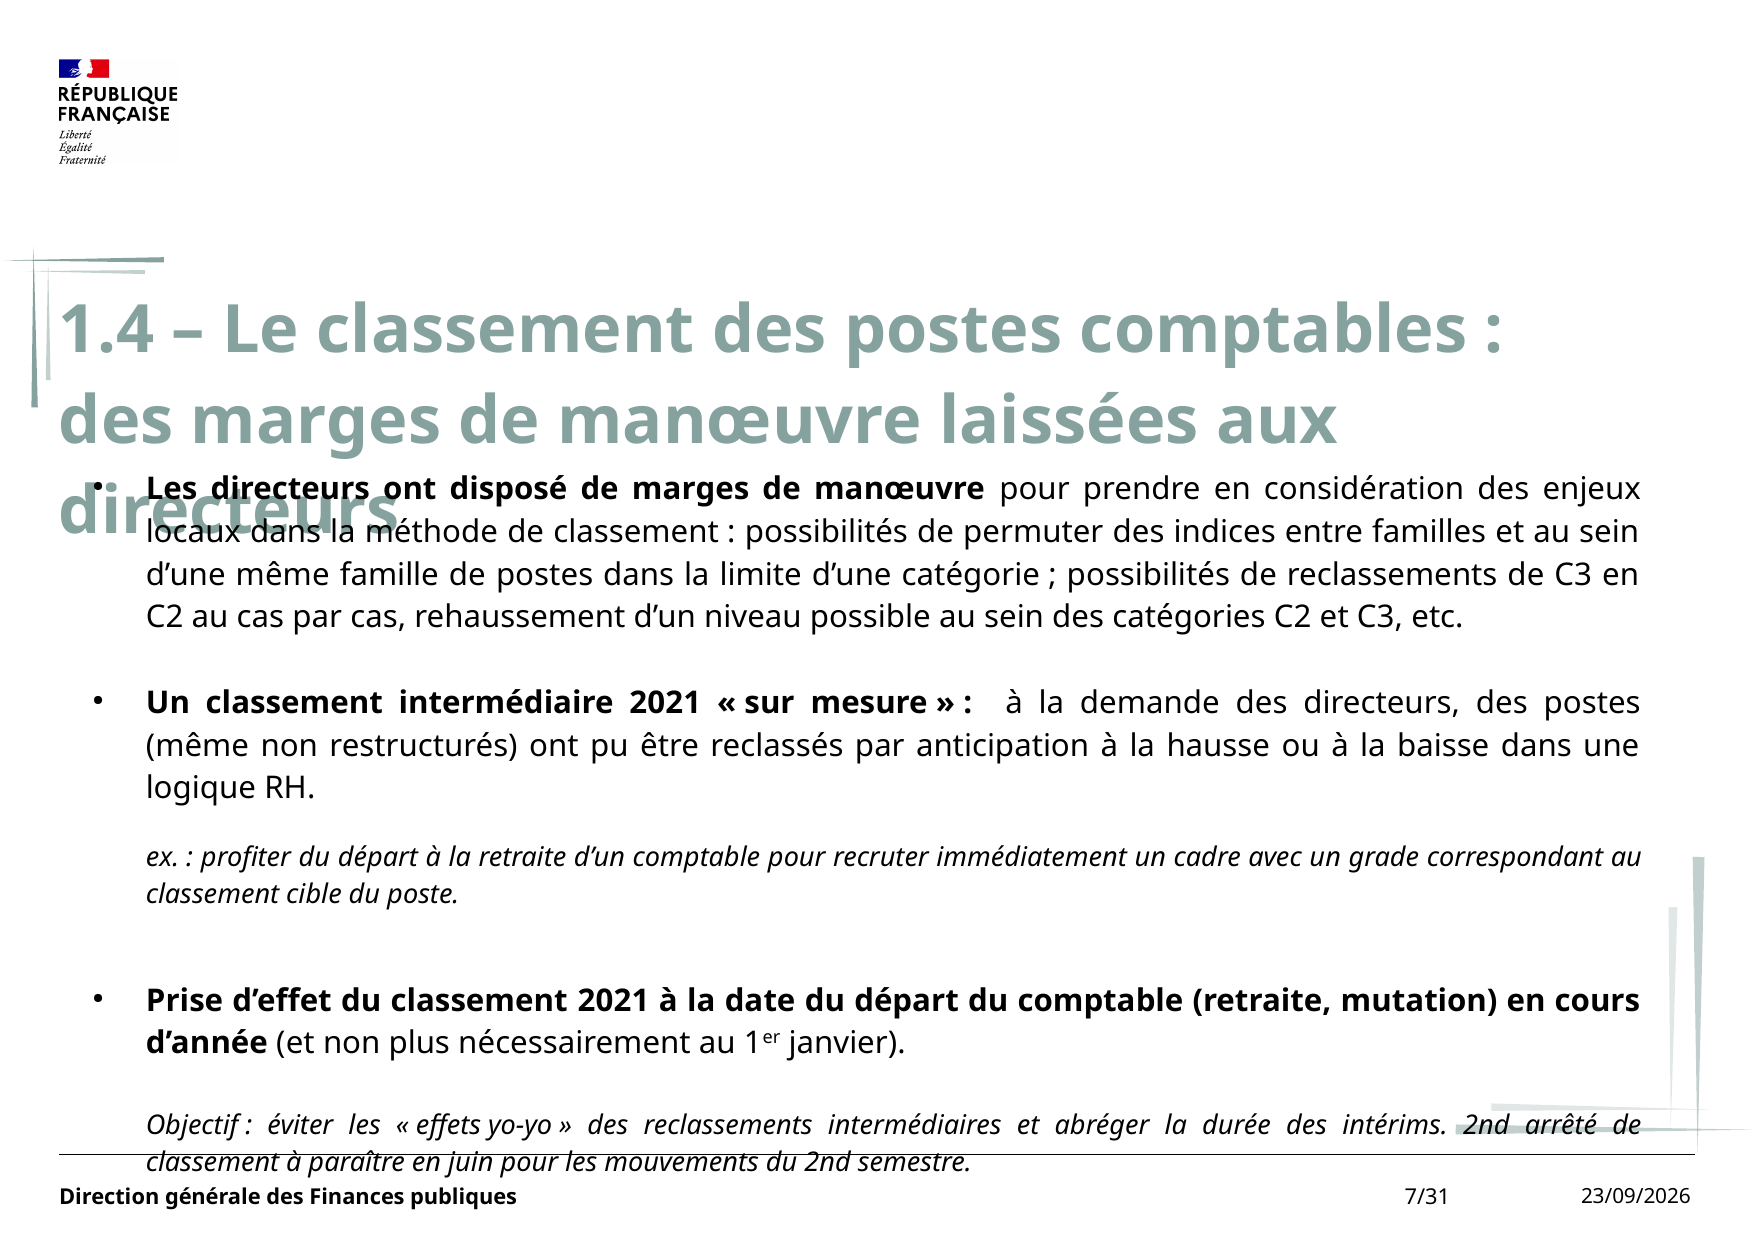

# 1.4 – Le classement des postes comptables : des marges de manœuvre laissées aux directeurs
Les directeurs ont disposé de marges de manœuvre pour prendre en considération des enjeux locaux dans la méthode de classement : possibilités de permuter des indices entre familles et au sein d’une même famille de postes dans la limite d’une catégorie ; possibilités de reclassements de C3 en C2 au cas par cas, rehaussement d’un niveau possible au sein des catégories C2 et C3, etc.
Un classement intermédiaire 2021 « sur mesure » : à la demande des directeurs, des postes (même non restructurés) ont pu être reclassés par anticipation à la hausse ou à la baisse dans une logique RH.
ex. : profiter du départ à la retraite d’un comptable pour recruter immédiatement un cadre avec un grade correspondant au classement cible du poste.
Prise d’effet du classement 2021 à la date du départ du comptable (retraite, mutation) en cours d’année (et non plus nécessairement au 1er janvier).
Objectif : éviter les « effets yo-yo » des reclassements intermédiaires et abréger la durée des intérims. 2nd arrêté de classement à paraître en juin pour les mouvements du 2nd semestre.